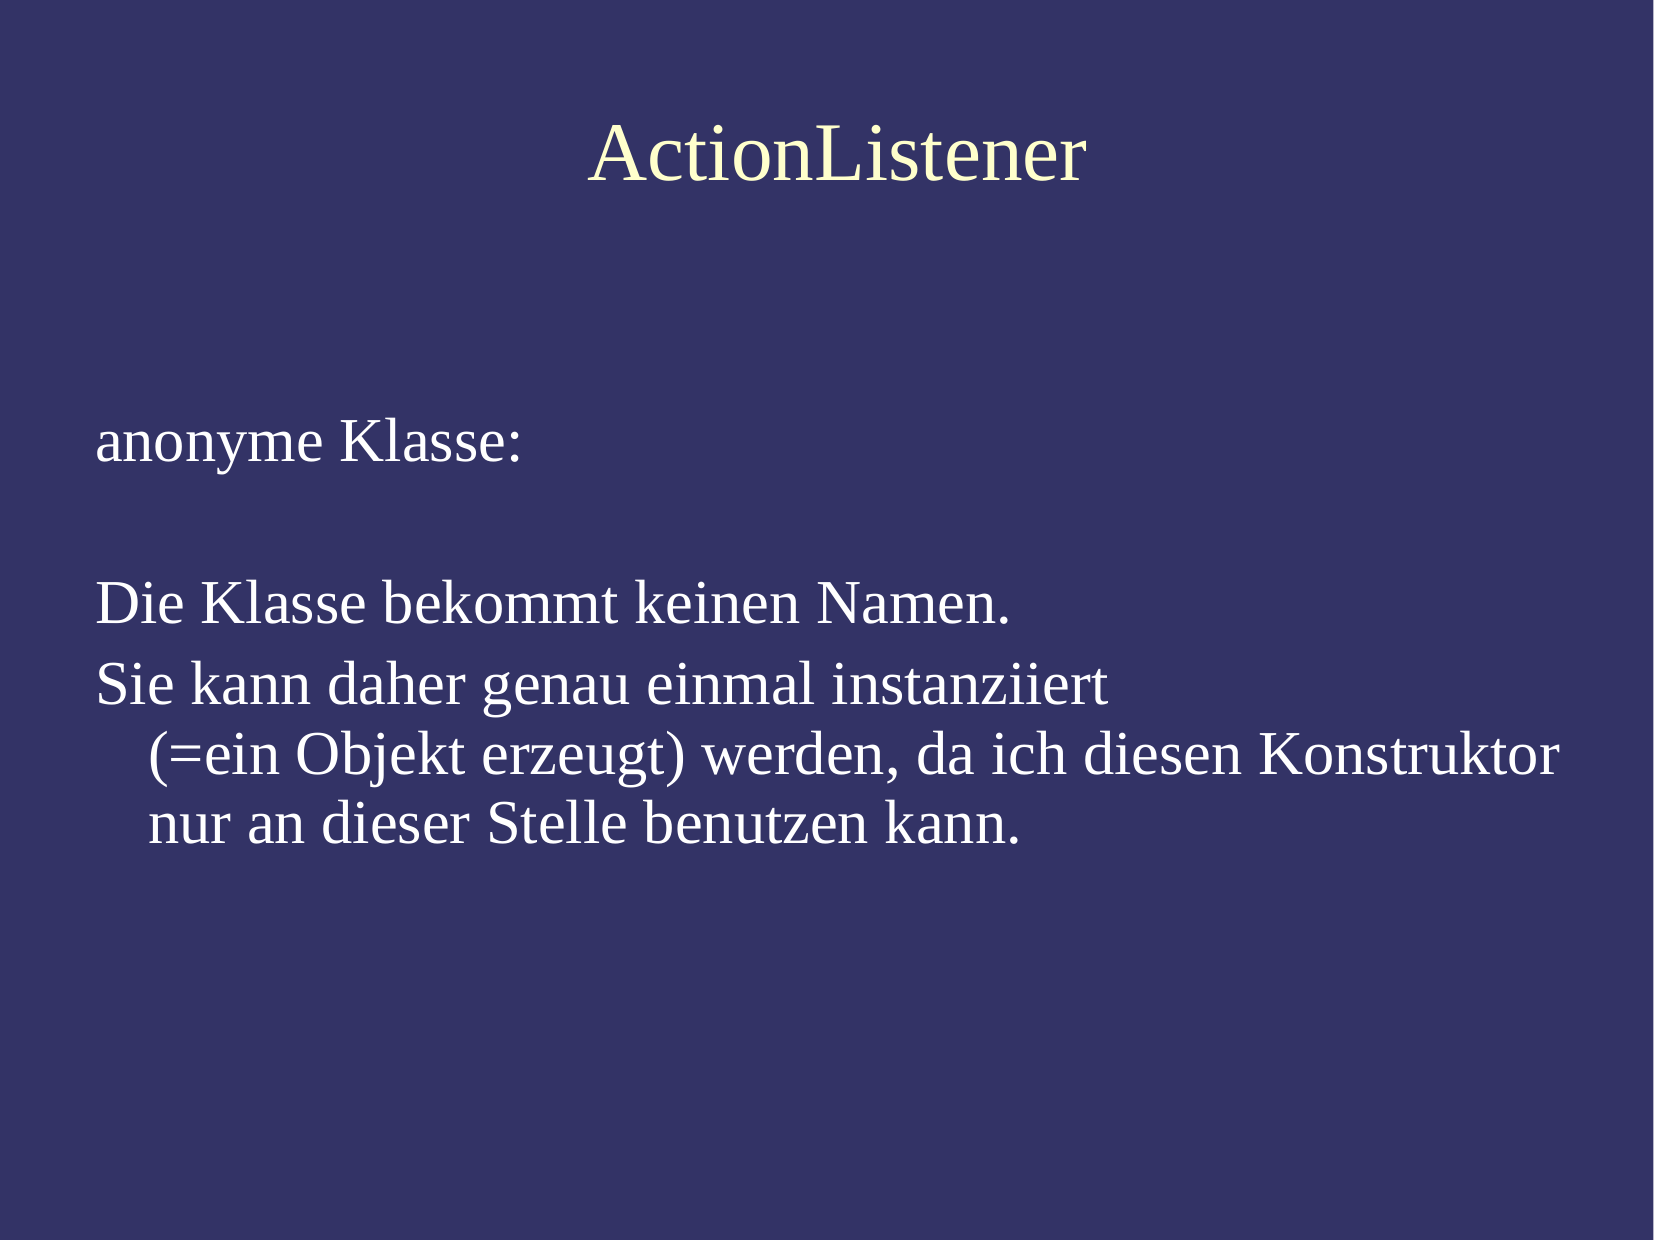

# ActionListener
anonyme Klasse:
Die Klasse bekommt keinen Namen.
Sie kann daher genau einmal instanziiert
(=ein Objekt erzeugt) werden, da ich diesen Konstruktor nur an dieser Stelle benutzen kann.